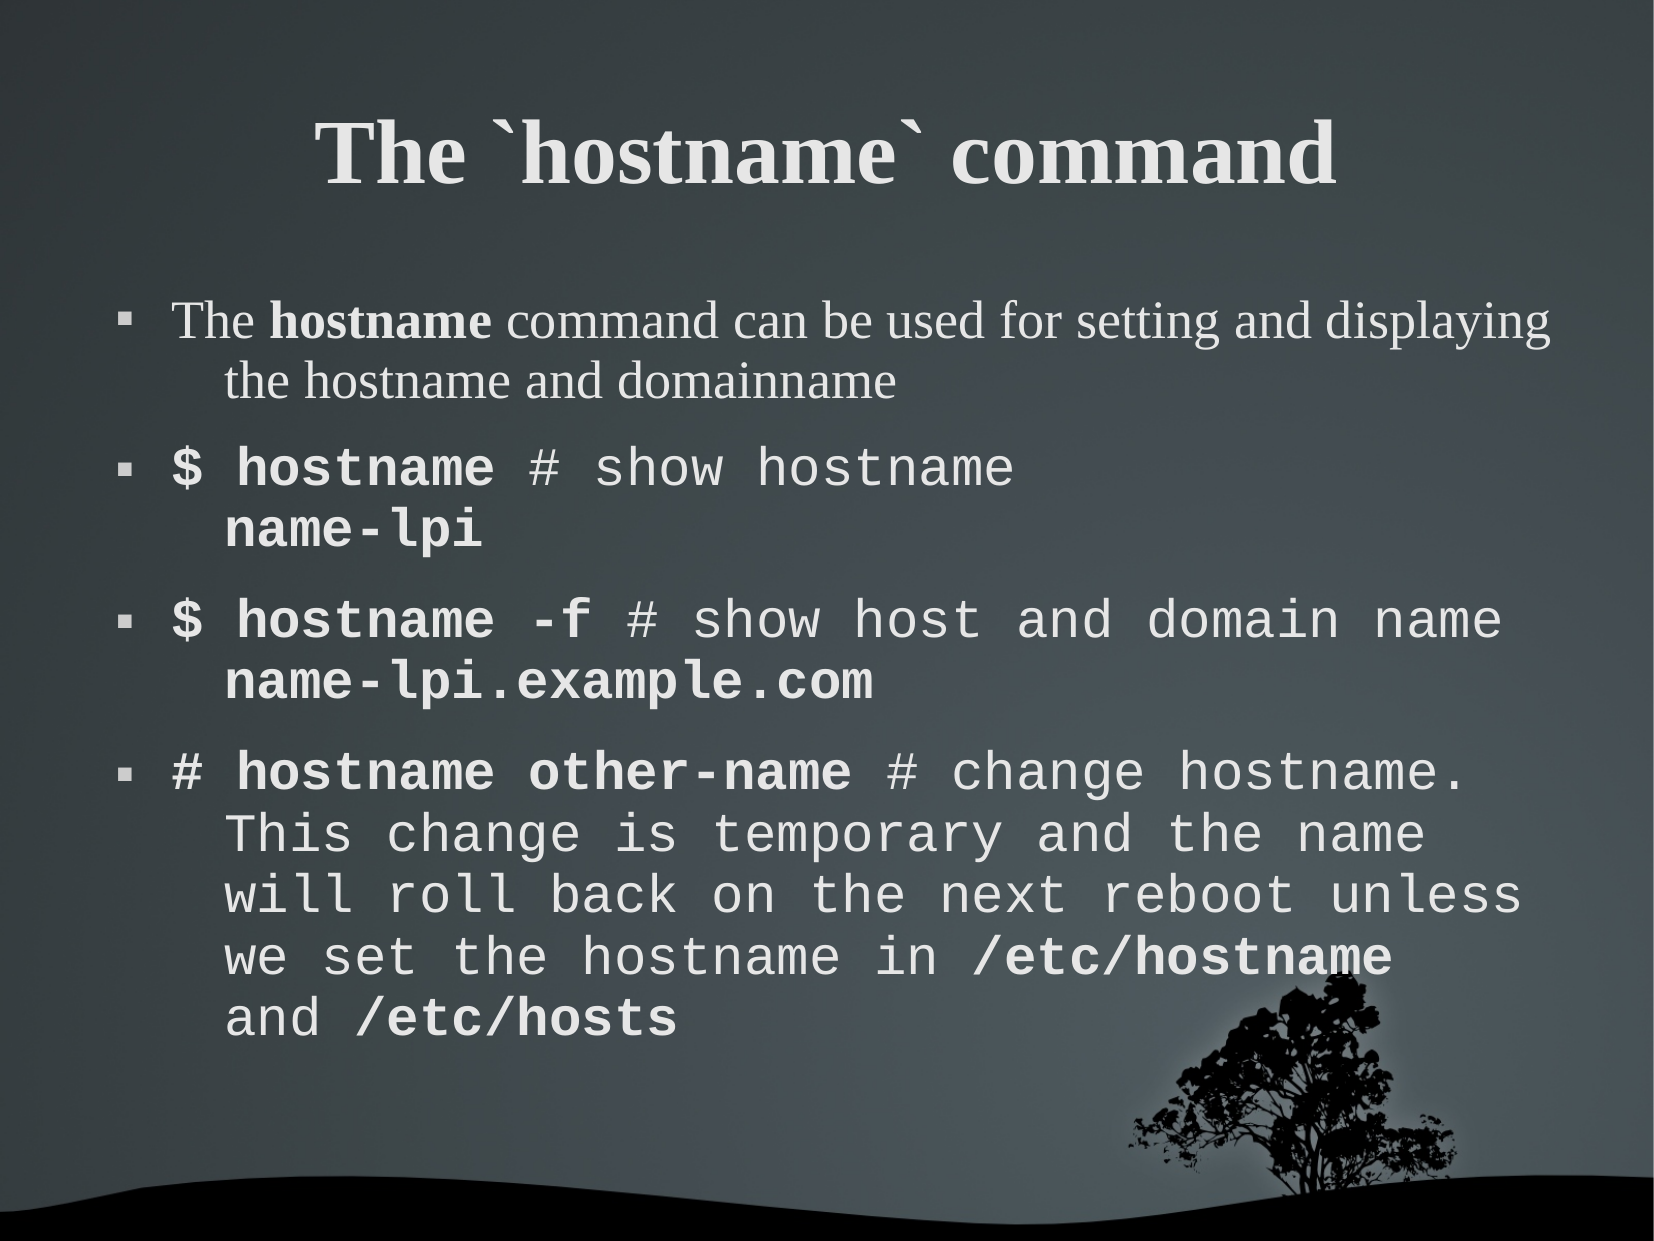

# The `hostname` command
The hostname command can be used for setting and displaying the hostname and domainname
$ hostname # show hostname
name-lpi
$ hostname -f # show host and domain name
name-lpi.example.com
# hostname other-name # change hostname. This change is temporary and the name will roll back on the next reboot unless we set the hostname in /etc/hostname and /etc/hosts